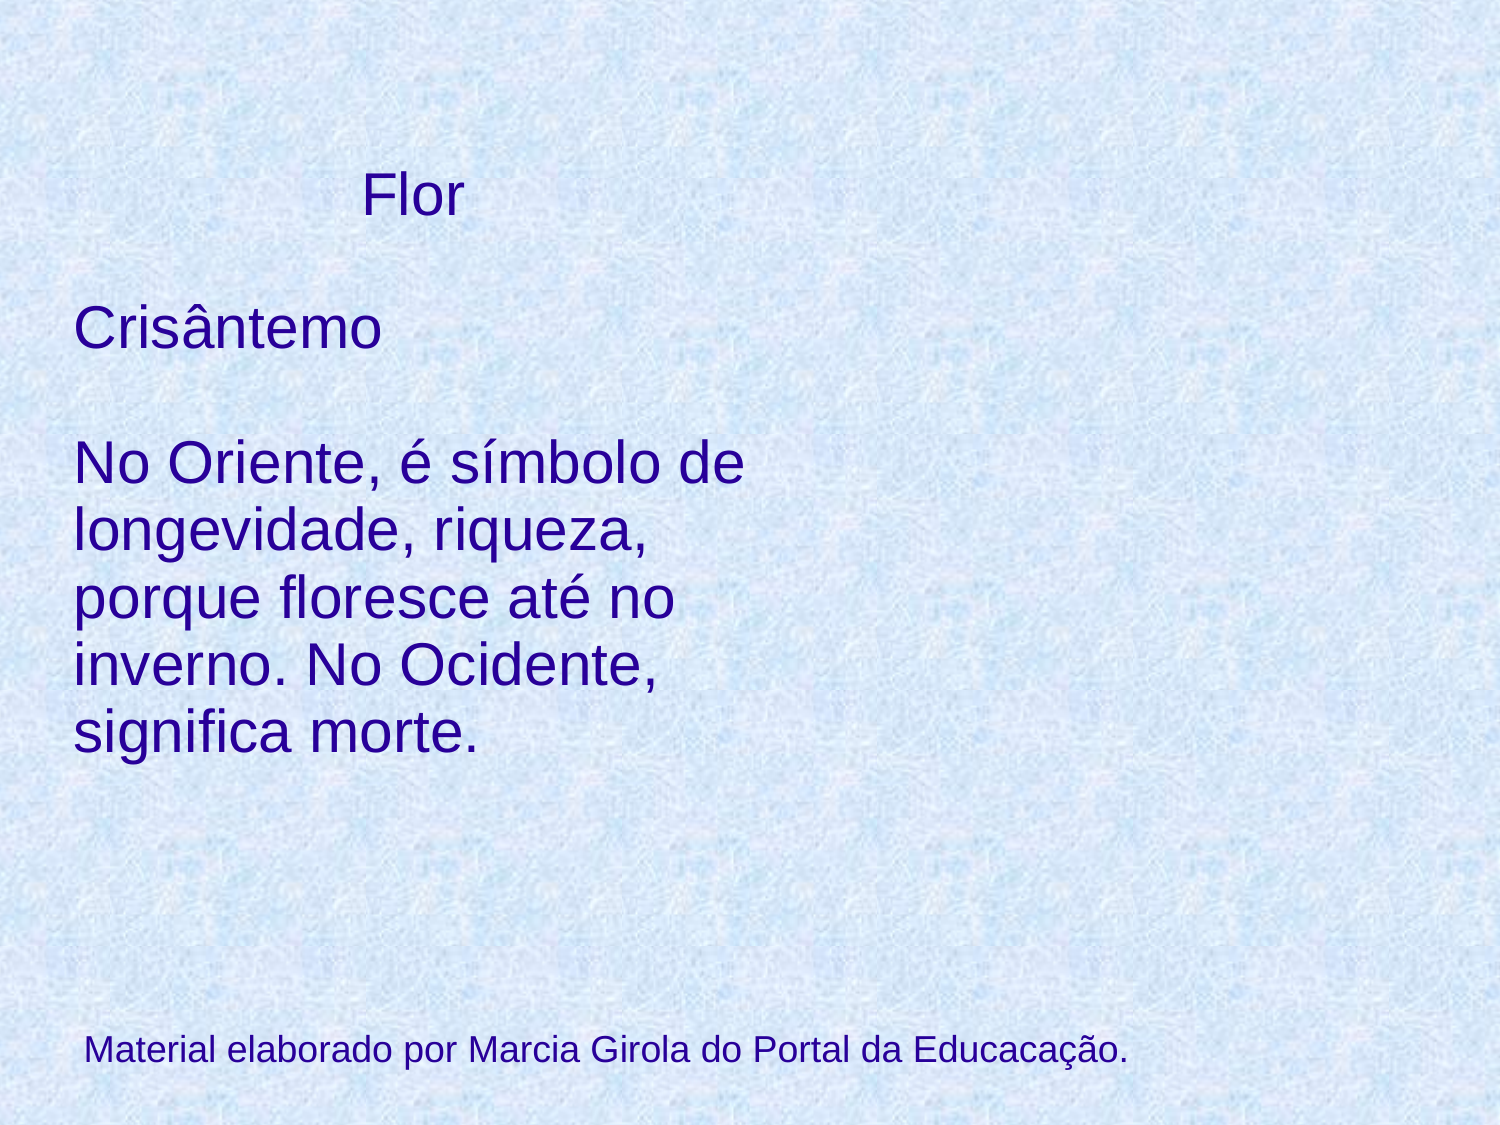

Flor
Crisântemo
No Oriente, é símbolo de longevidade, riqueza, porque floresce até no inverno. No Ocidente, significa morte.
Material elaborado por Marcia Girola do Portal da Educacação.